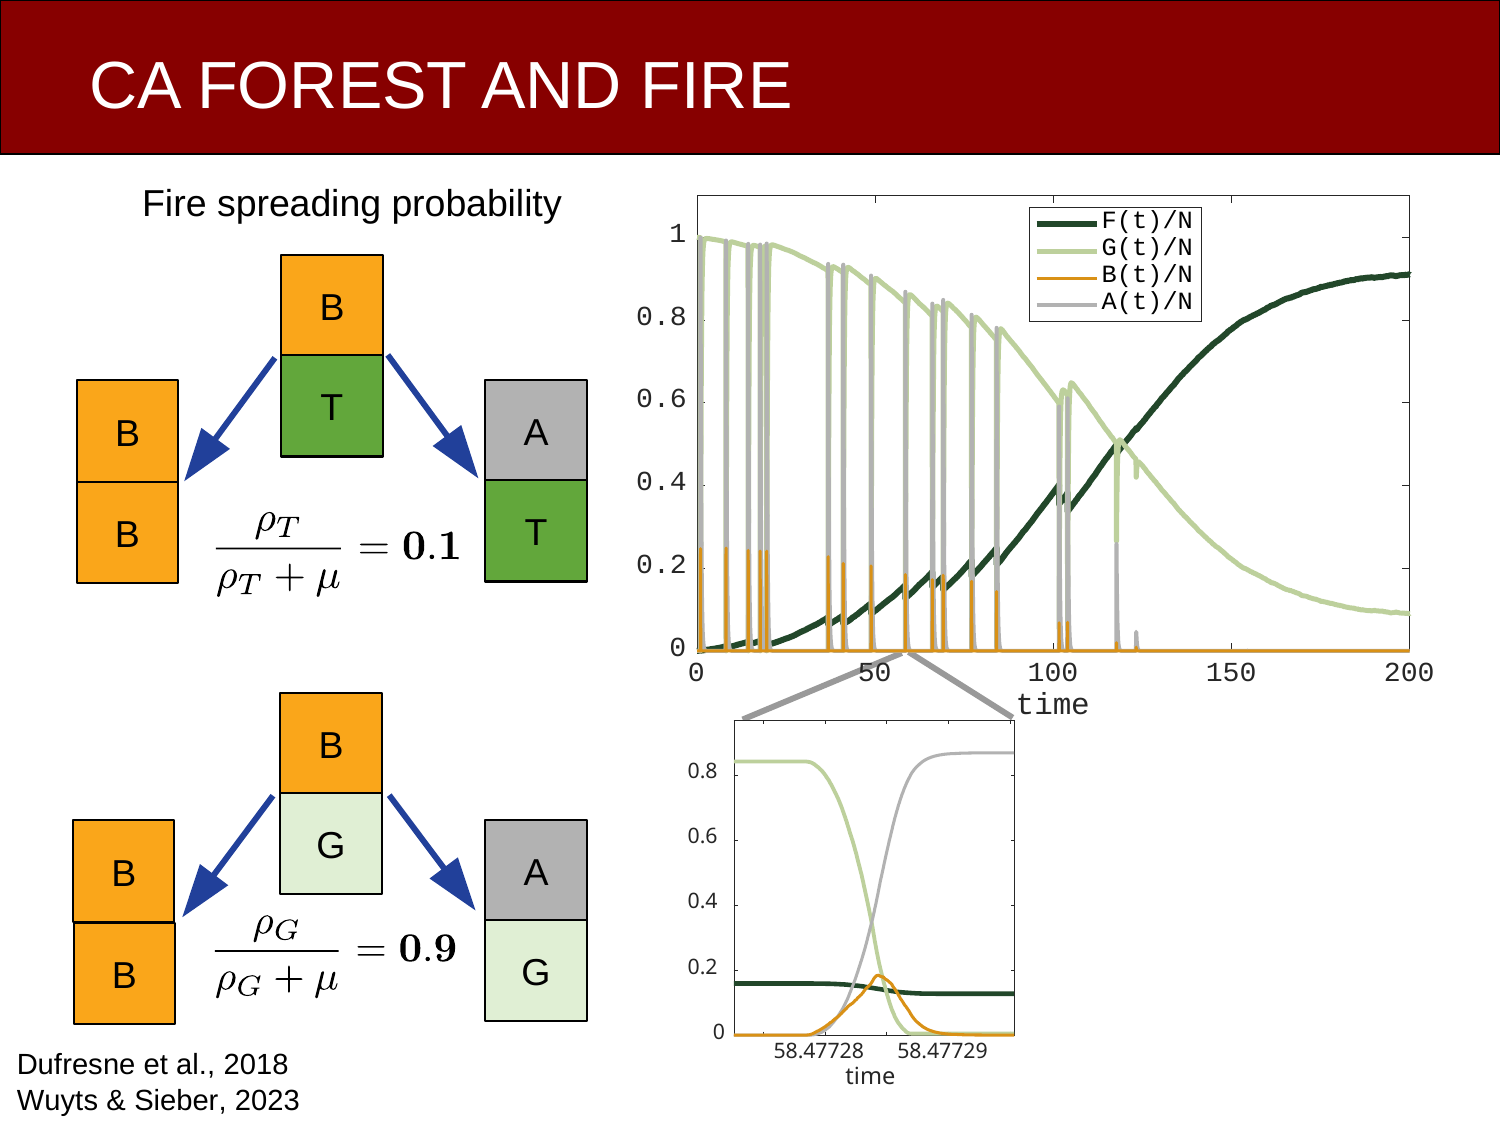

# CA FOREST AND FIRE
Fire spreading probability
B
T
B
G
A
T
A
G
B
B
B
B
Dufresne et al., 2018
Wuyts & Sieber, 2023